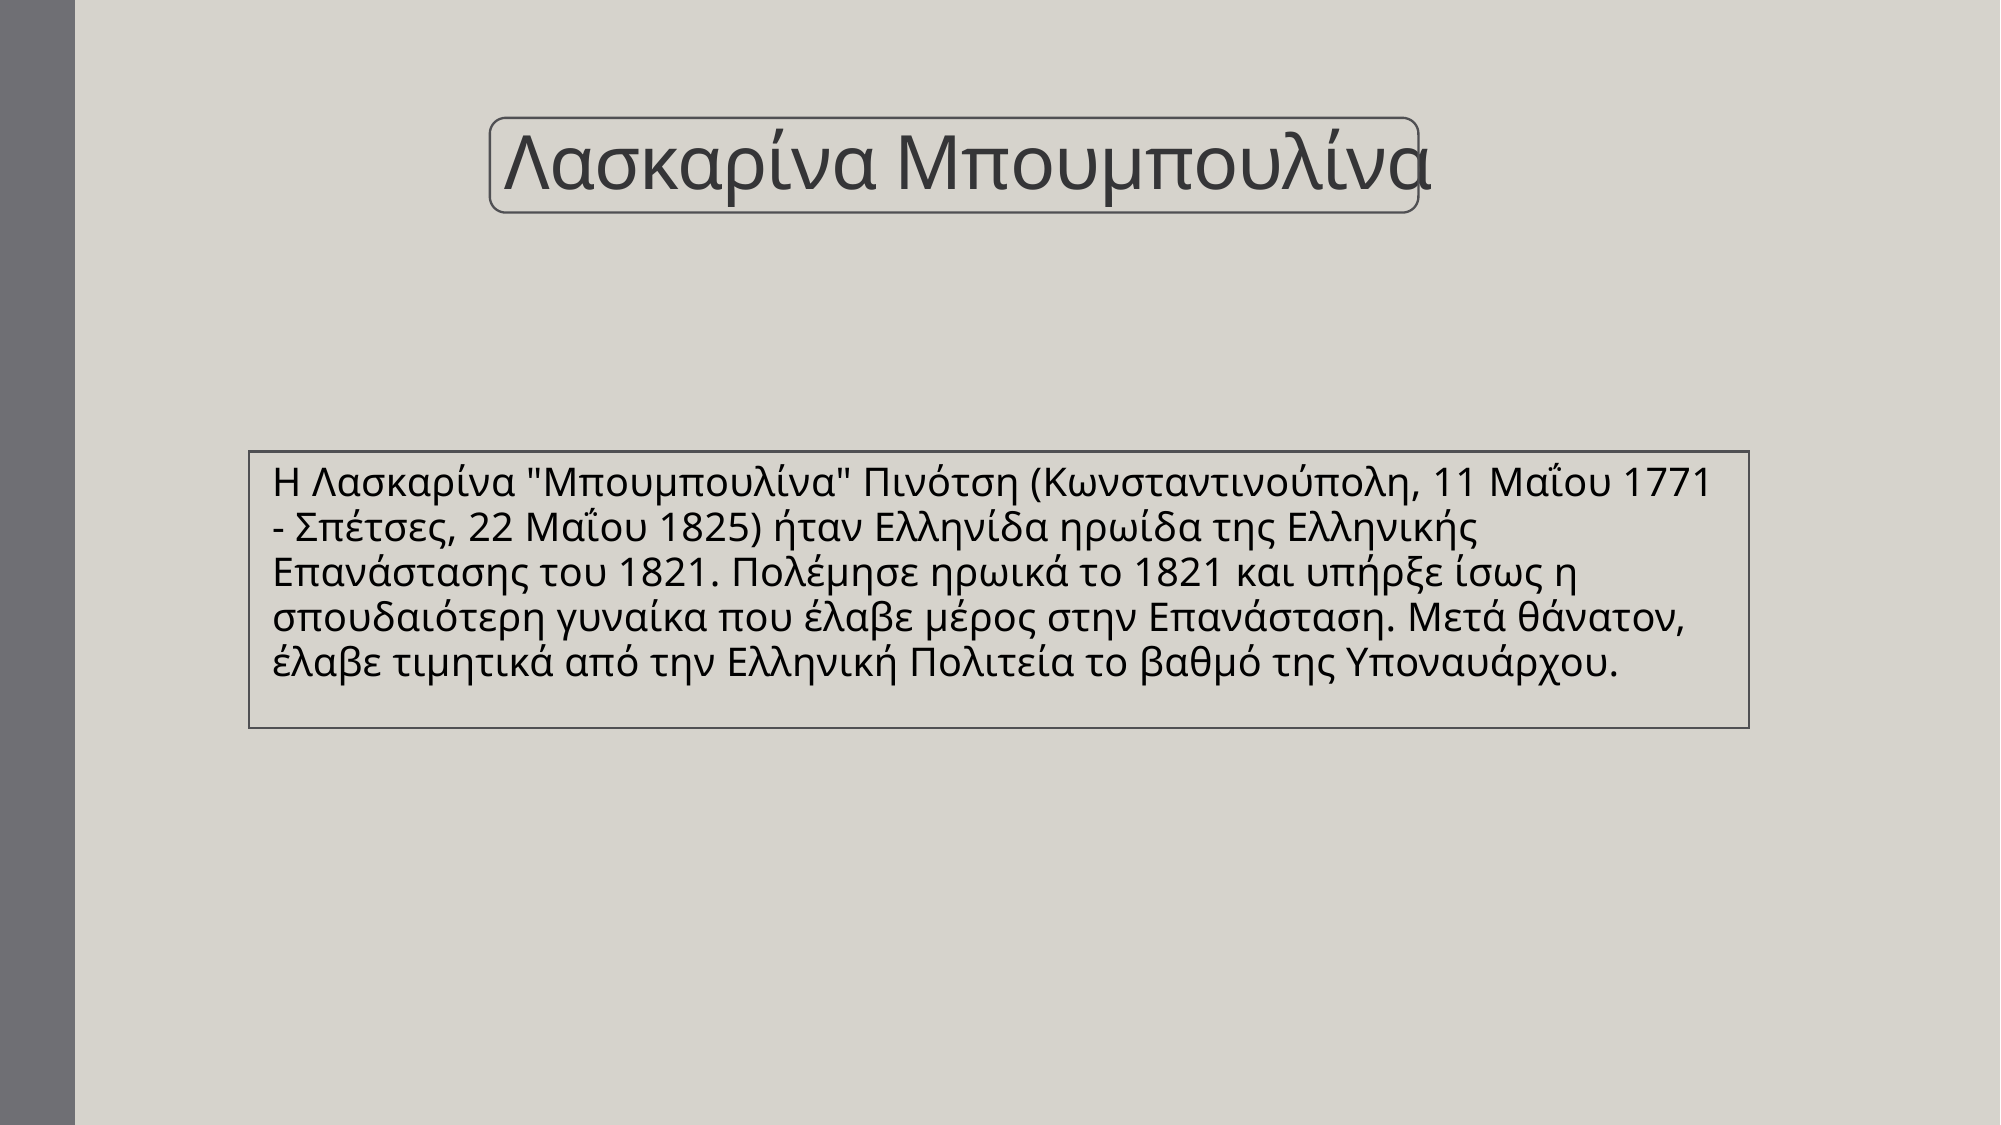

# Λασκαρίνα Μπουμπουλίνα
Η Λασκαρίνα "Μπουμπουλίνα" Πινότση (Κωνσταντινούπολη, 11 Μαΐου 1771 - Σπέτσες, 22 Μαΐου 1825) ήταν Ελληνίδα ηρωίδα της Ελληνικής Επανάστασης του 1821. Πολέμησε ηρωικά το 1821 και υπήρξε ίσως η σπουδαιότερη γυναίκα που έλαβε μέρος στην Επανάσταση. Μετά θάνατον, έλαβε τιμητικά από την Ελληνική Πολιτεία το βαθμό της Υποναυάρχου.